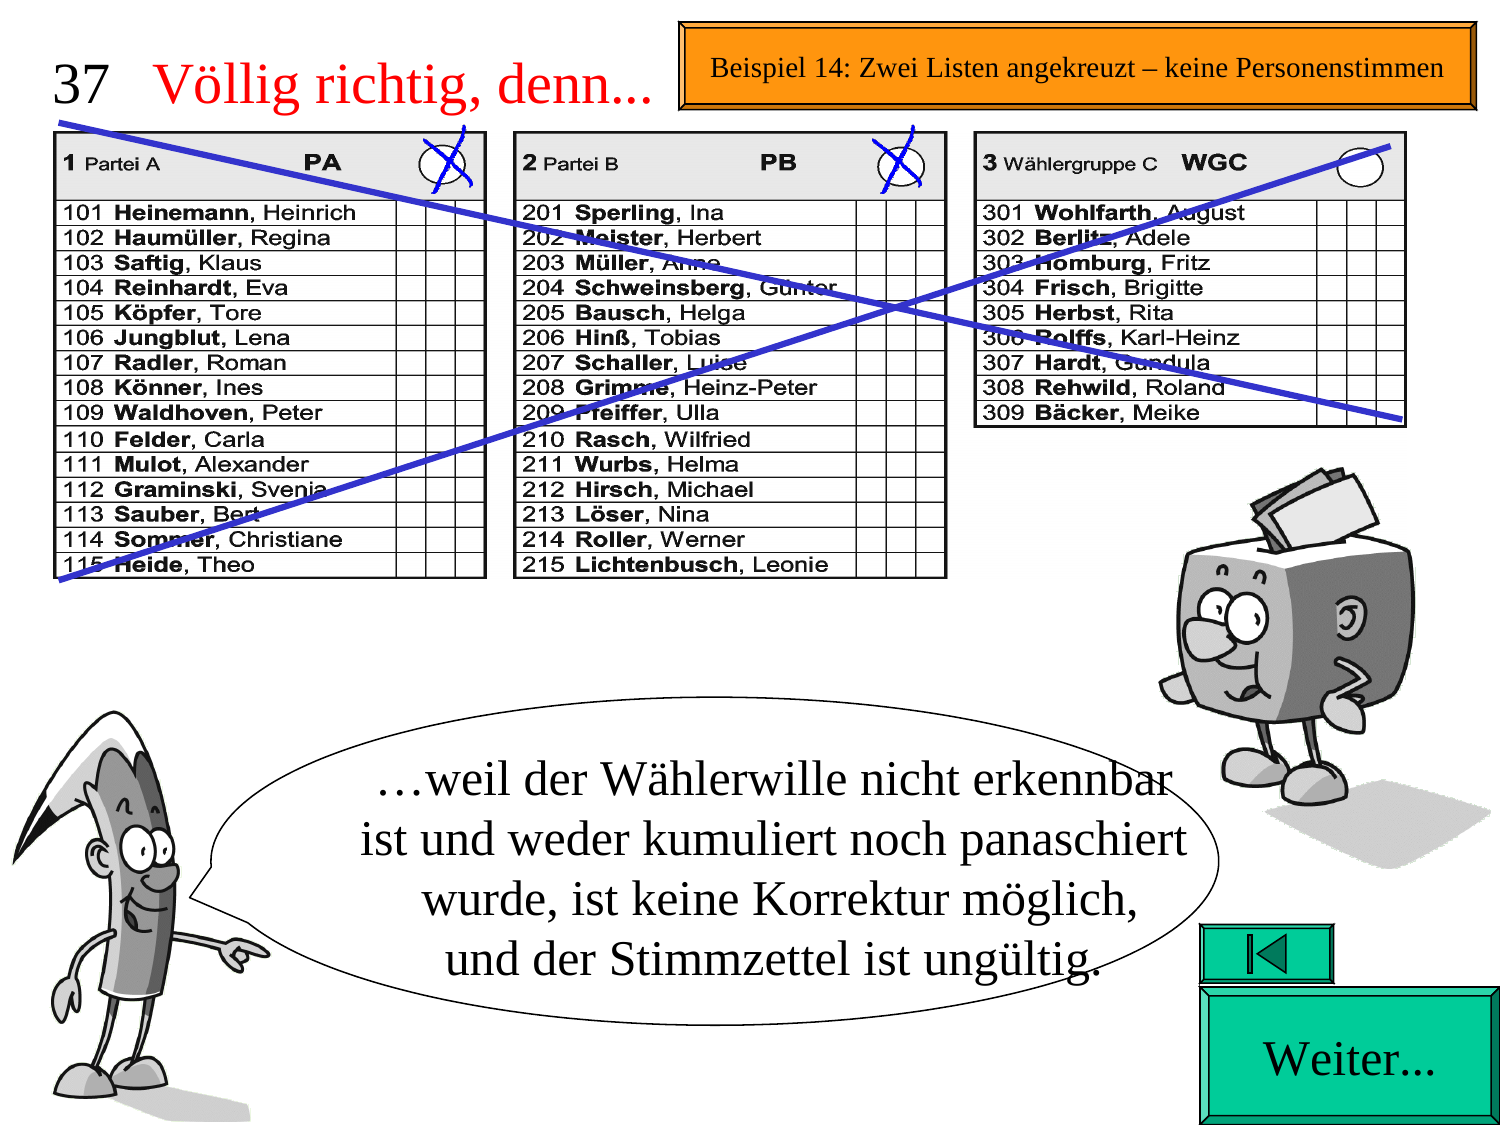

Beispiel 14: Zwei Listen angekreuzt – keine Personenstimmen
37
Völlig richtig, denn...
…weil der Wählerwille nicht erkennbar
ist und weder kumuliert noch panaschiert
 wurde, ist keine Korrektur möglich,
und der Stimmzettel ist ungültig.
Weiter...